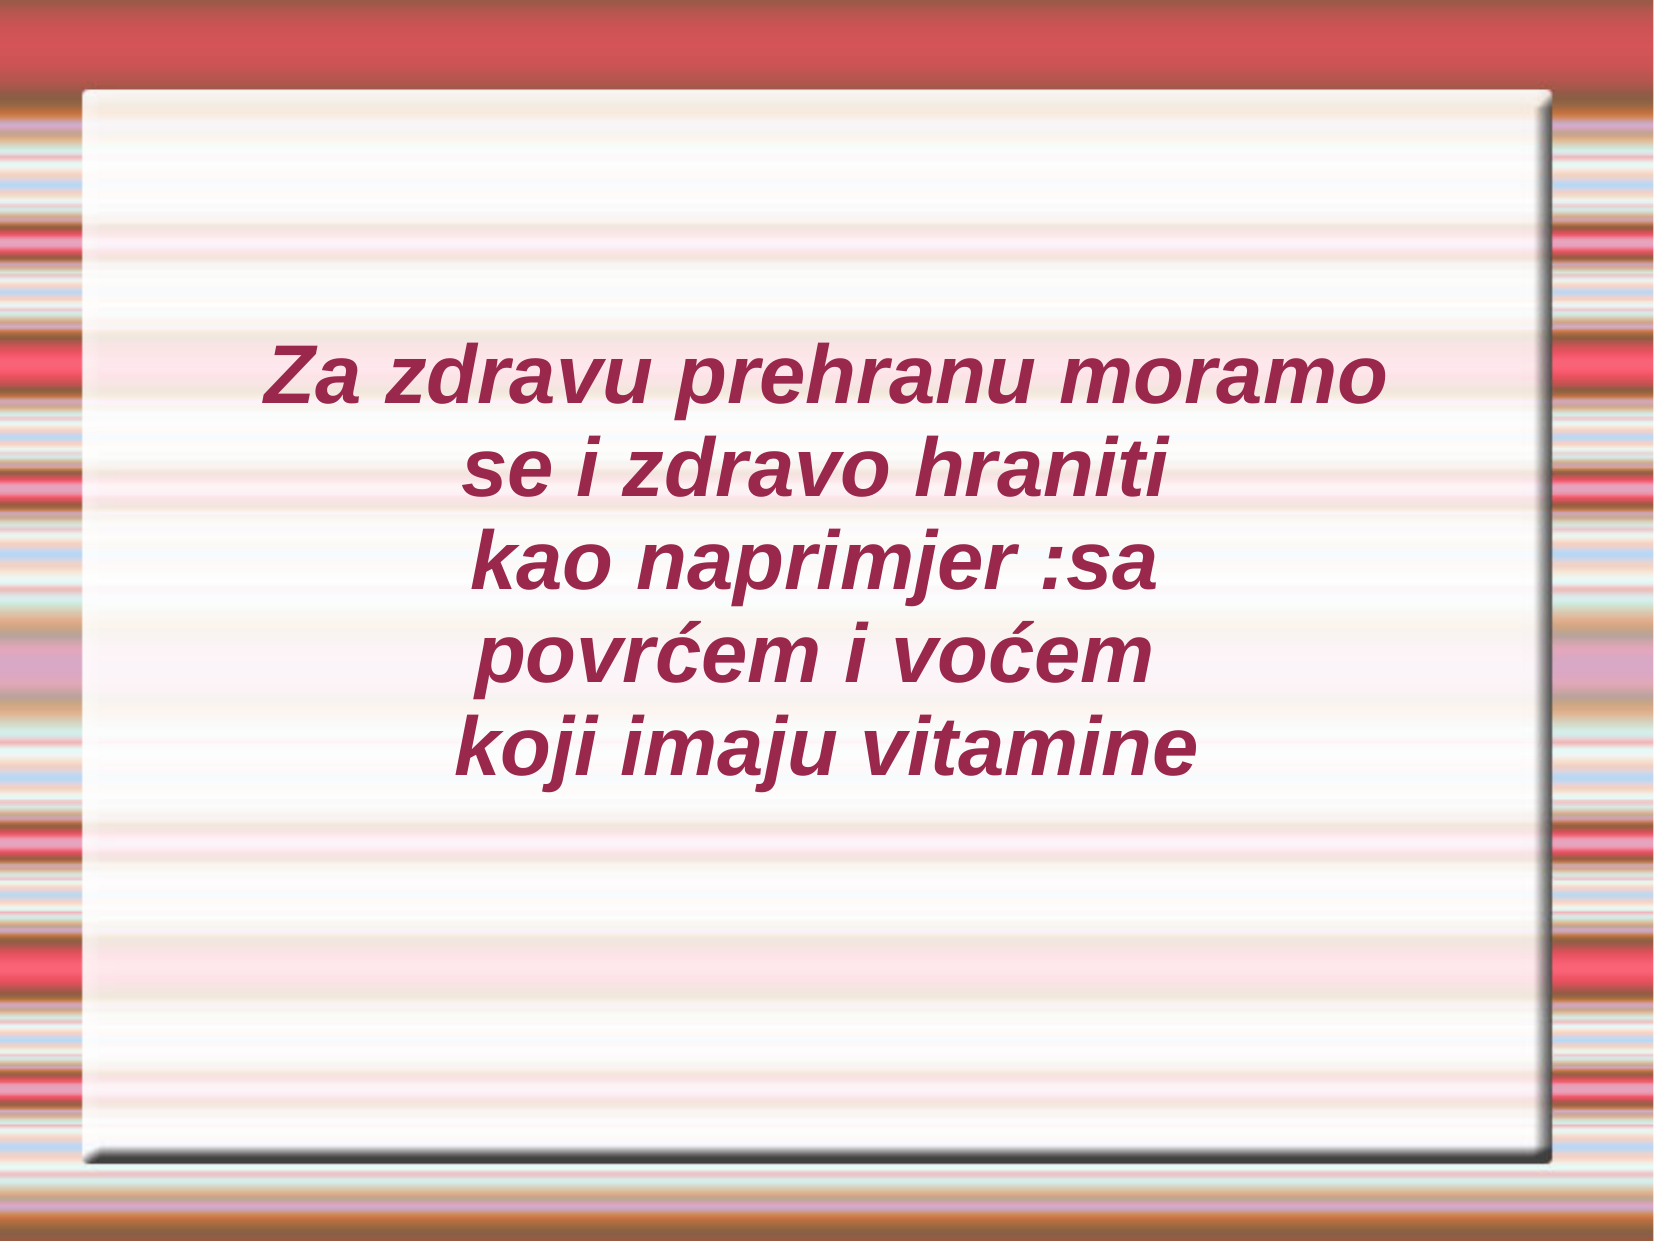

# Za zdravu prehranu moramo se i zdravo hraniti kao naprimjer :sa povrćem i voćem koji imaju vitamine